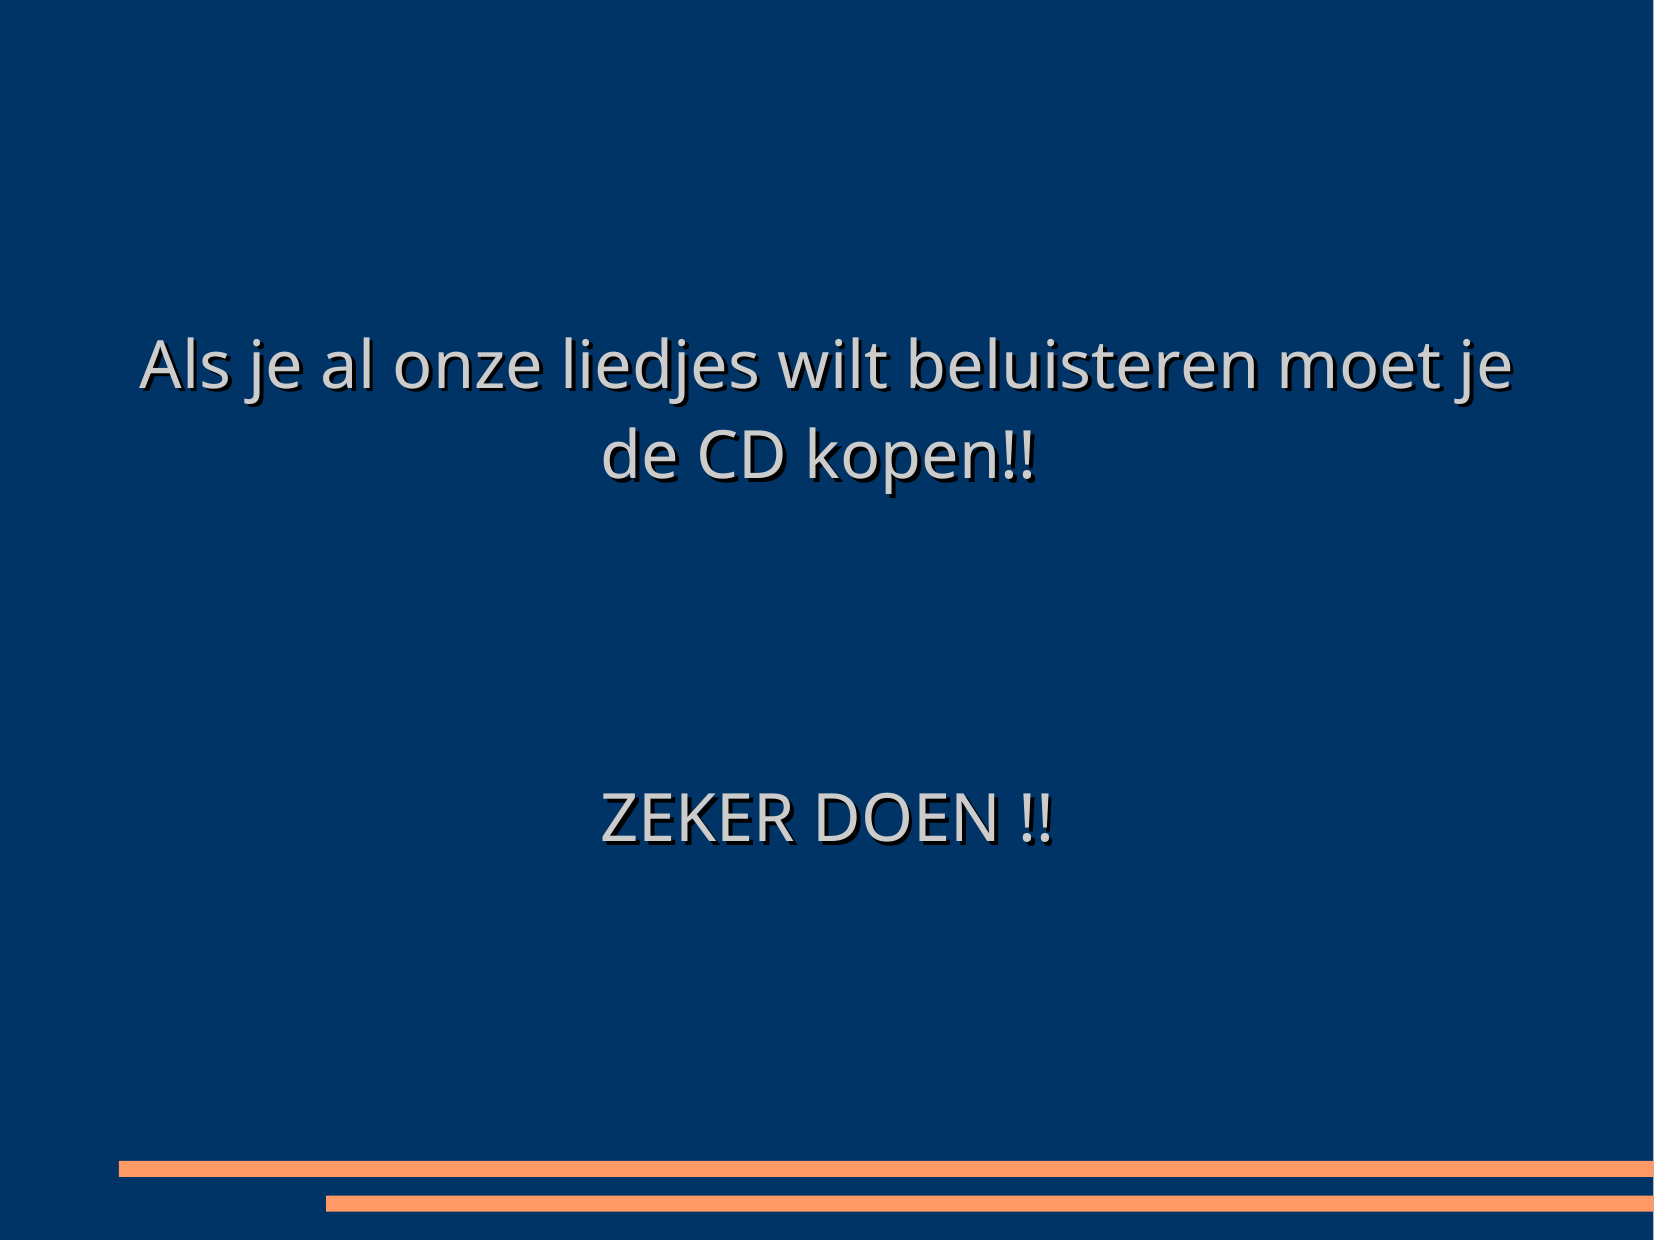

# Als je al onze liedjes wilt beluisteren moet je de CD kopen!!
ZEKER DOEN !!